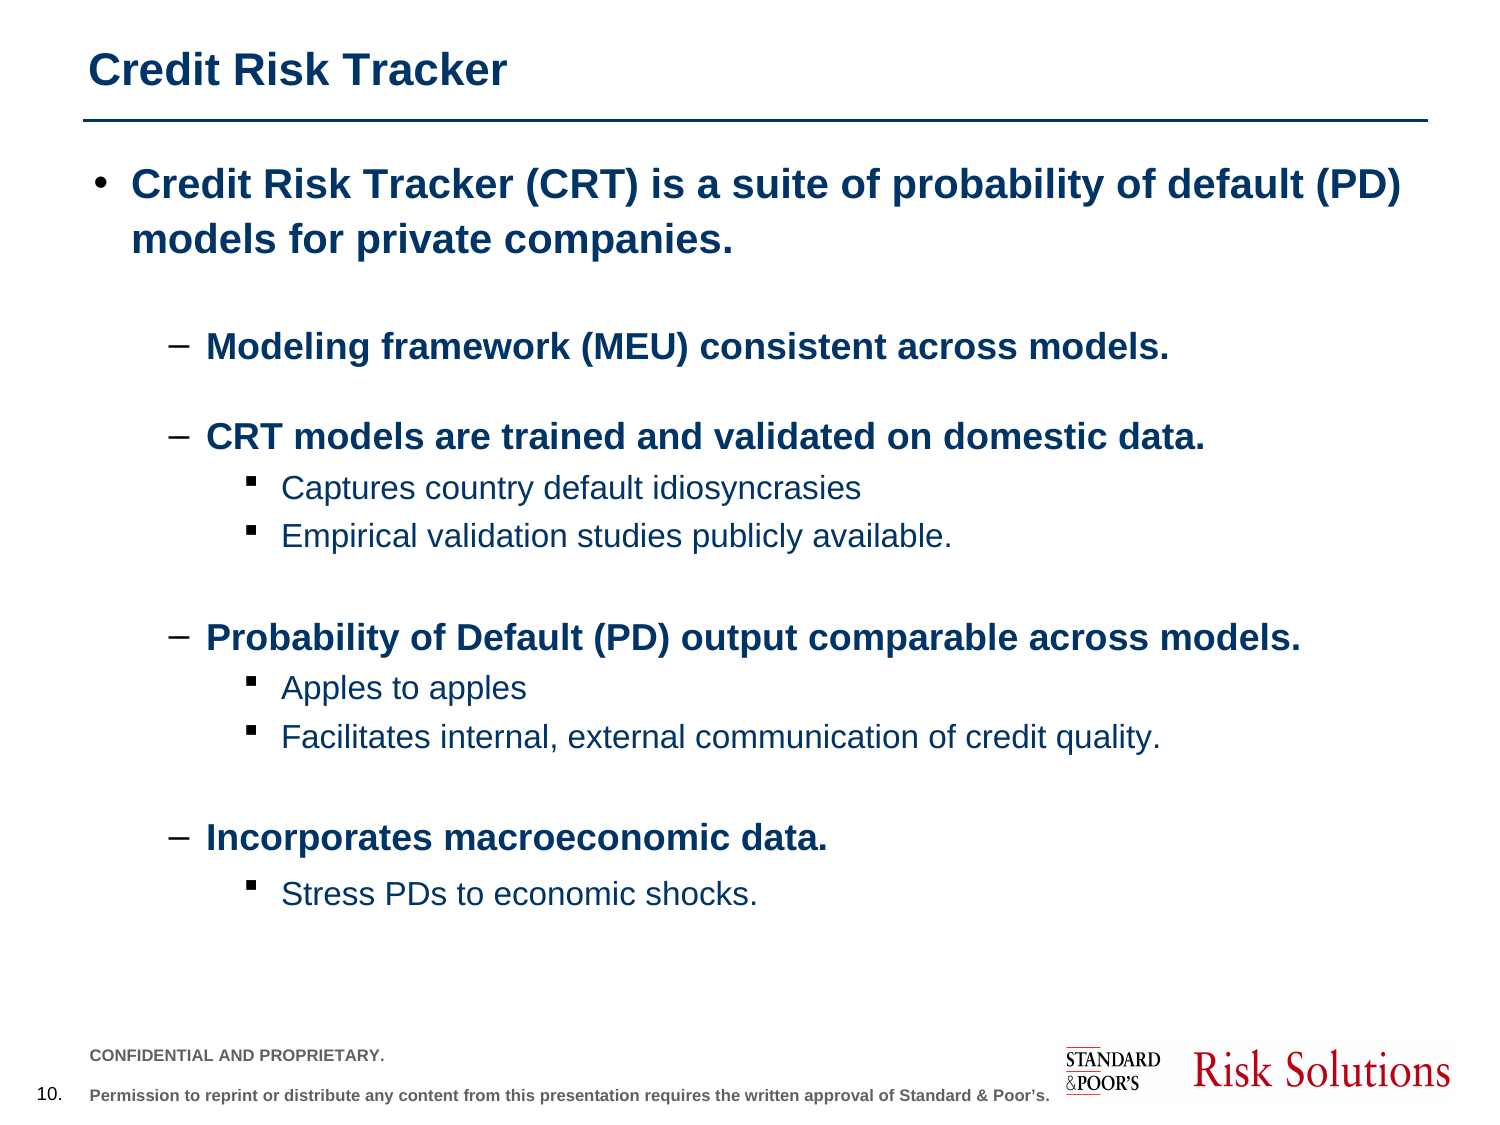

Credit Risk Tracker
# Credit Risk Tracker (CRT) is a suite of probability of default (PD) models for private companies.
Modeling framework (MEU) consistent across models.
CRT models are trained and validated on domestic data.
Captures country default idiosyncrasies
Empirical validation studies publicly available.
Probability of Default (PD) output comparable across models.
Apples to apples
Facilitates internal, external communication of credit quality.
Incorporates macroeconomic data.
Stress PDs to economic shocks.